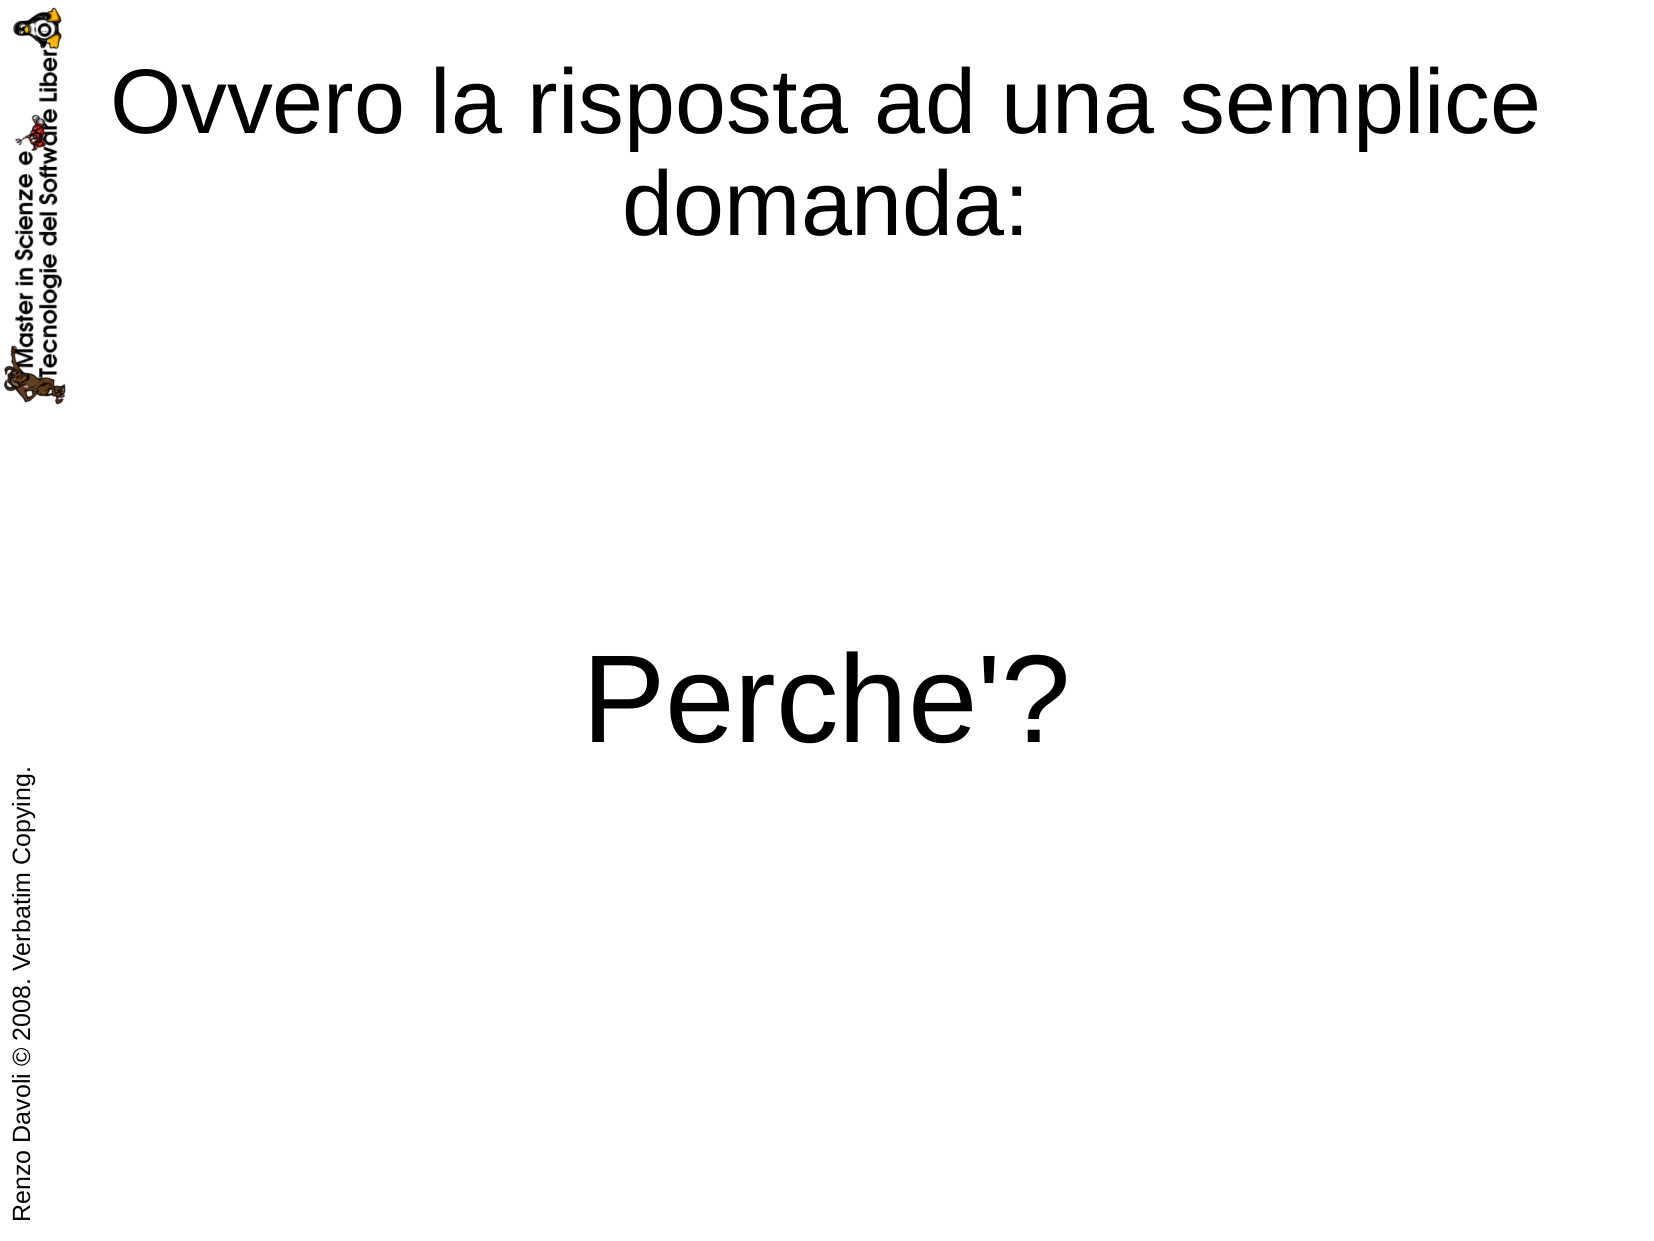

# Ovvero la risposta ad una semplice domanda:
Perche'?